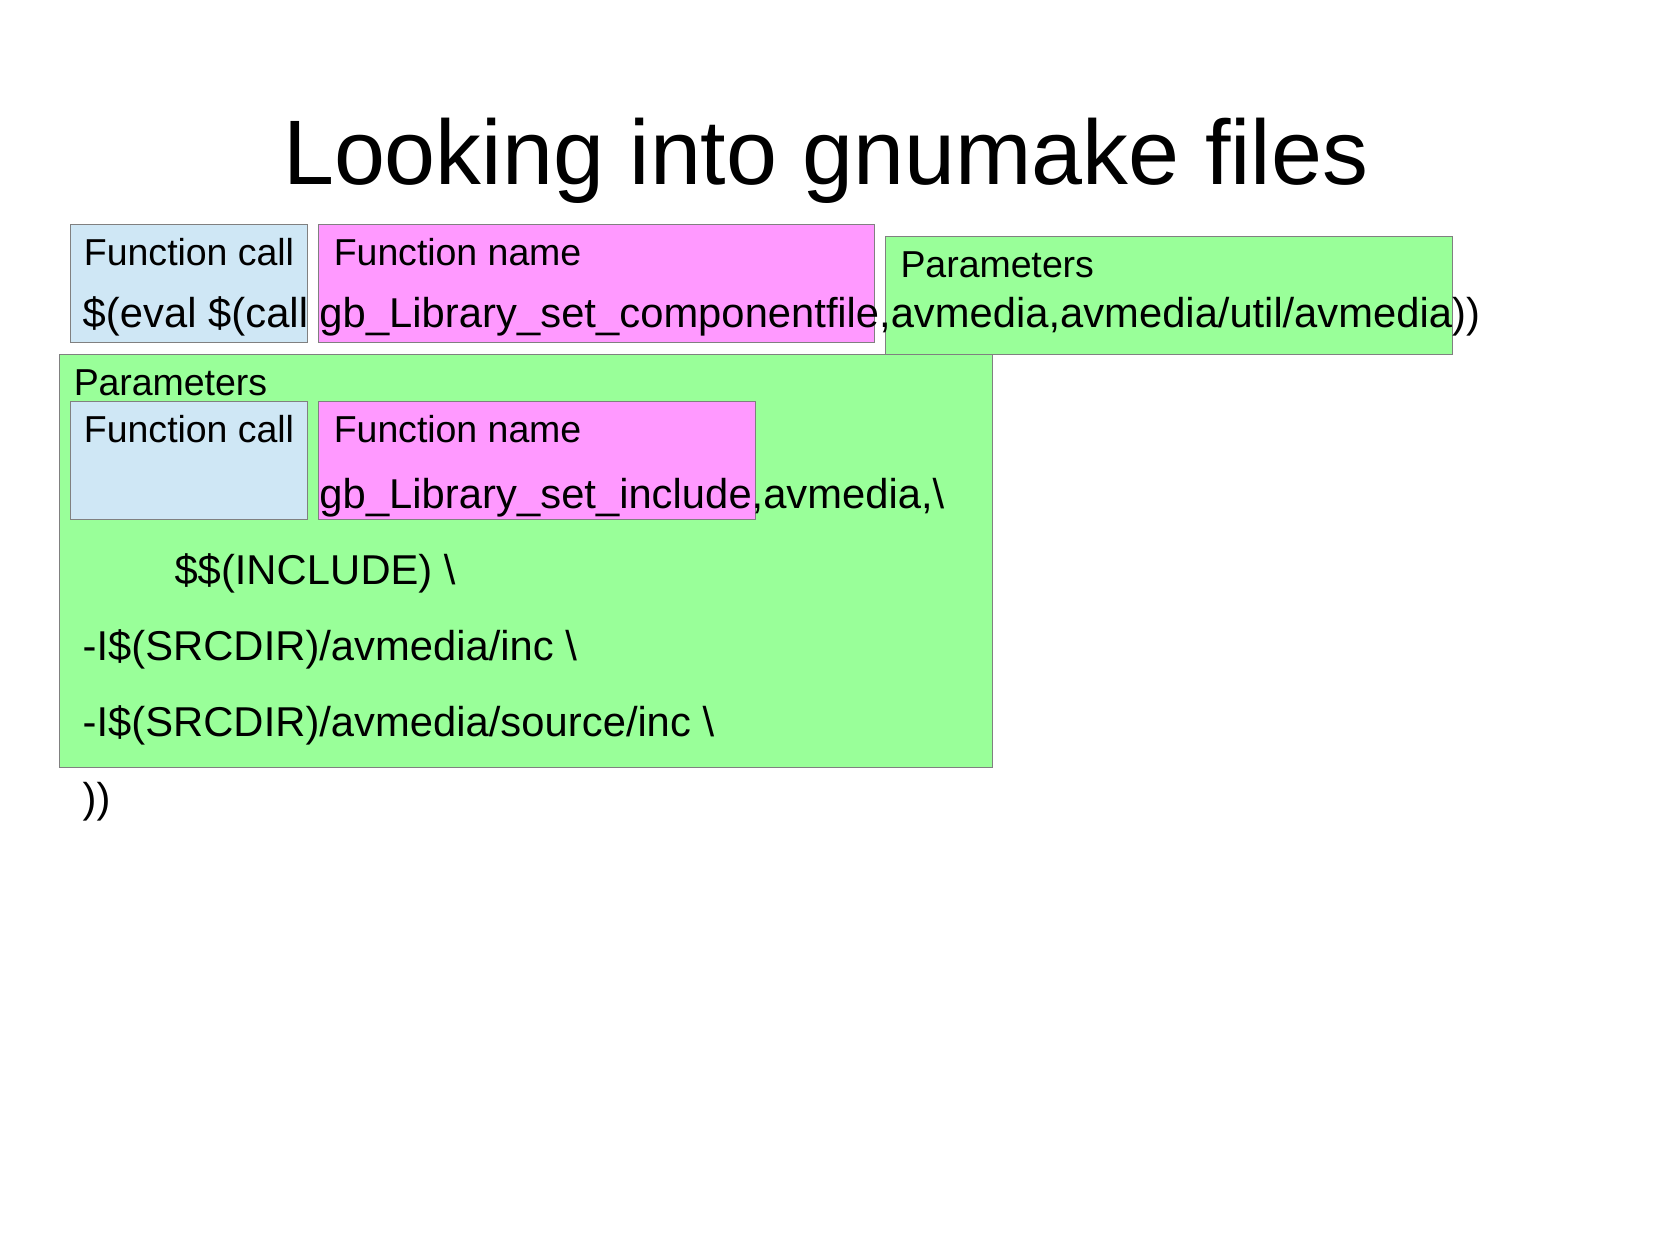

# Looking into gnumake files
Function call
Function name
Parameters
$(eval $(call gb_Library_set_componentfile,avmedia,avmedia/util/avmedia))
$(eval $(call gb_Library_set_include,avmedia,\
 $$(INCLUDE) \
-I$(SRCDIR)/avmedia/inc \
-I$(SRCDIR)/avmedia/source/inc \
))
Parameters
Function call
Function name